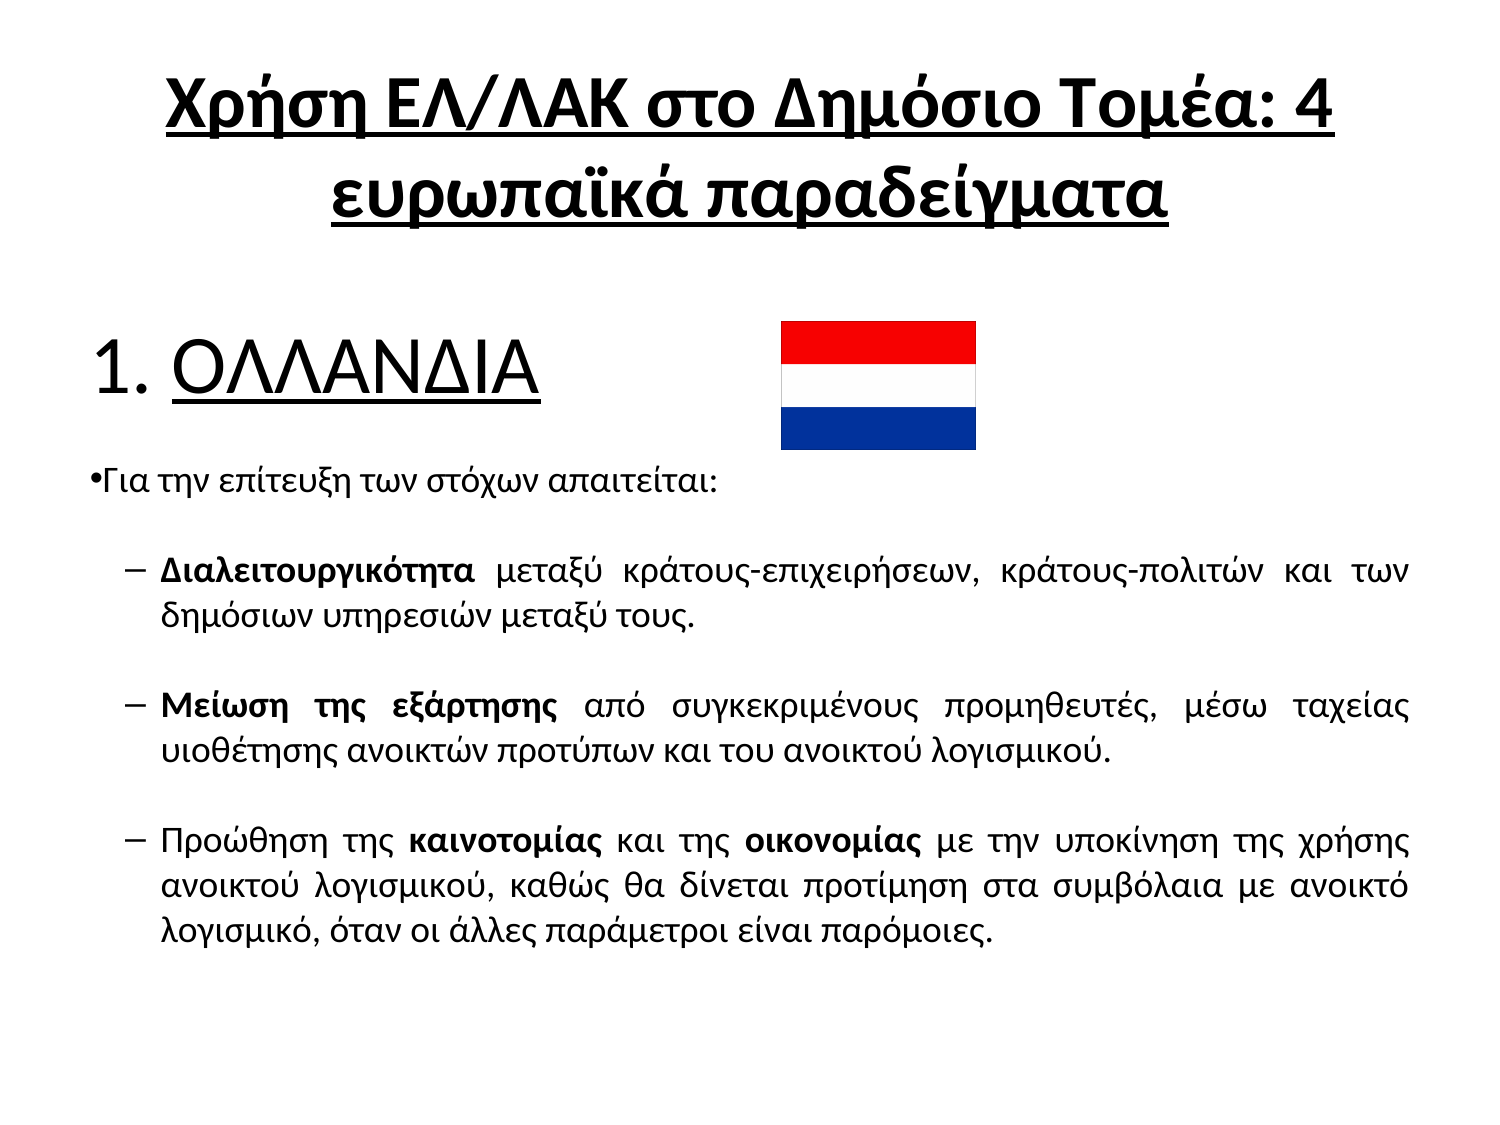

17/5/2013
Θεματα ΚτΠ/Γ
Χρήση ΕΛ/ΛΑΚ στο Δημόσιο Τομέα: 4 ευρωπαϊκά παραδείγματα
1. ΟΛΛΑΝΔΙΑ
Για την επίτευξη των στόχων απαιτείται:
Διαλειτουργικότητα μεταξύ κράτους-επιχειρήσεων, κράτους-πολιτών και των δημόσιων υπηρεσιών μεταξύ τους.
Μείωση της εξάρτησης από συγκεκριμένους προμηθευτές, μέσω ταχείας υιοθέτησης ανοικτών προτύπων και του ανοικτού λογισμικού.
Προώθηση της καινοτομίας και της οικονομίας με την υποκίνηση της χρήσης ανοικτού λογισμικού, καθώς θα δίνεται προτίμηση στα συμβόλαια με ανοικτό λογισμικό, όταν οι άλλες παράμετροι είναι παρόμοιες.